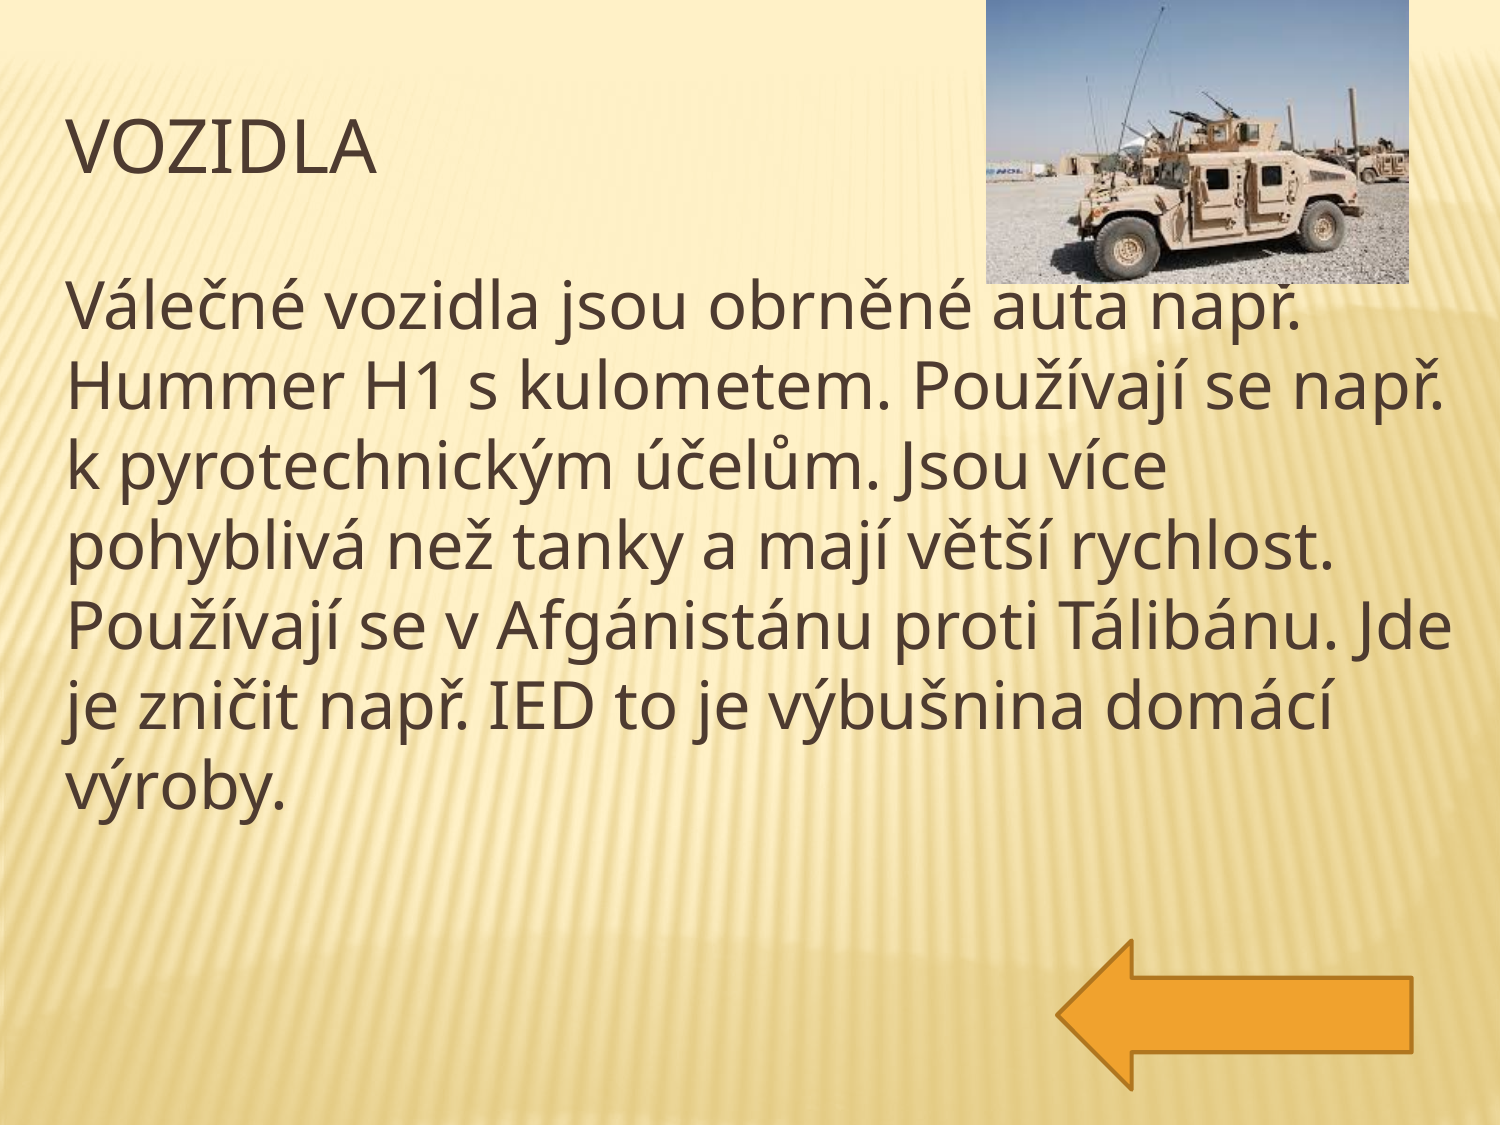

# vozidla
Válečné vozidla jsou obrněné auta např. Hummer H1 s kulometem. Používají se např. k pyrotechnickým účelům. Jsou více pohyblivá než tanky a mají větší rychlost. Používají se v Afgánistánu proti Tálibánu. Jde je zničit např. IED to je výbušnina domácí výroby.